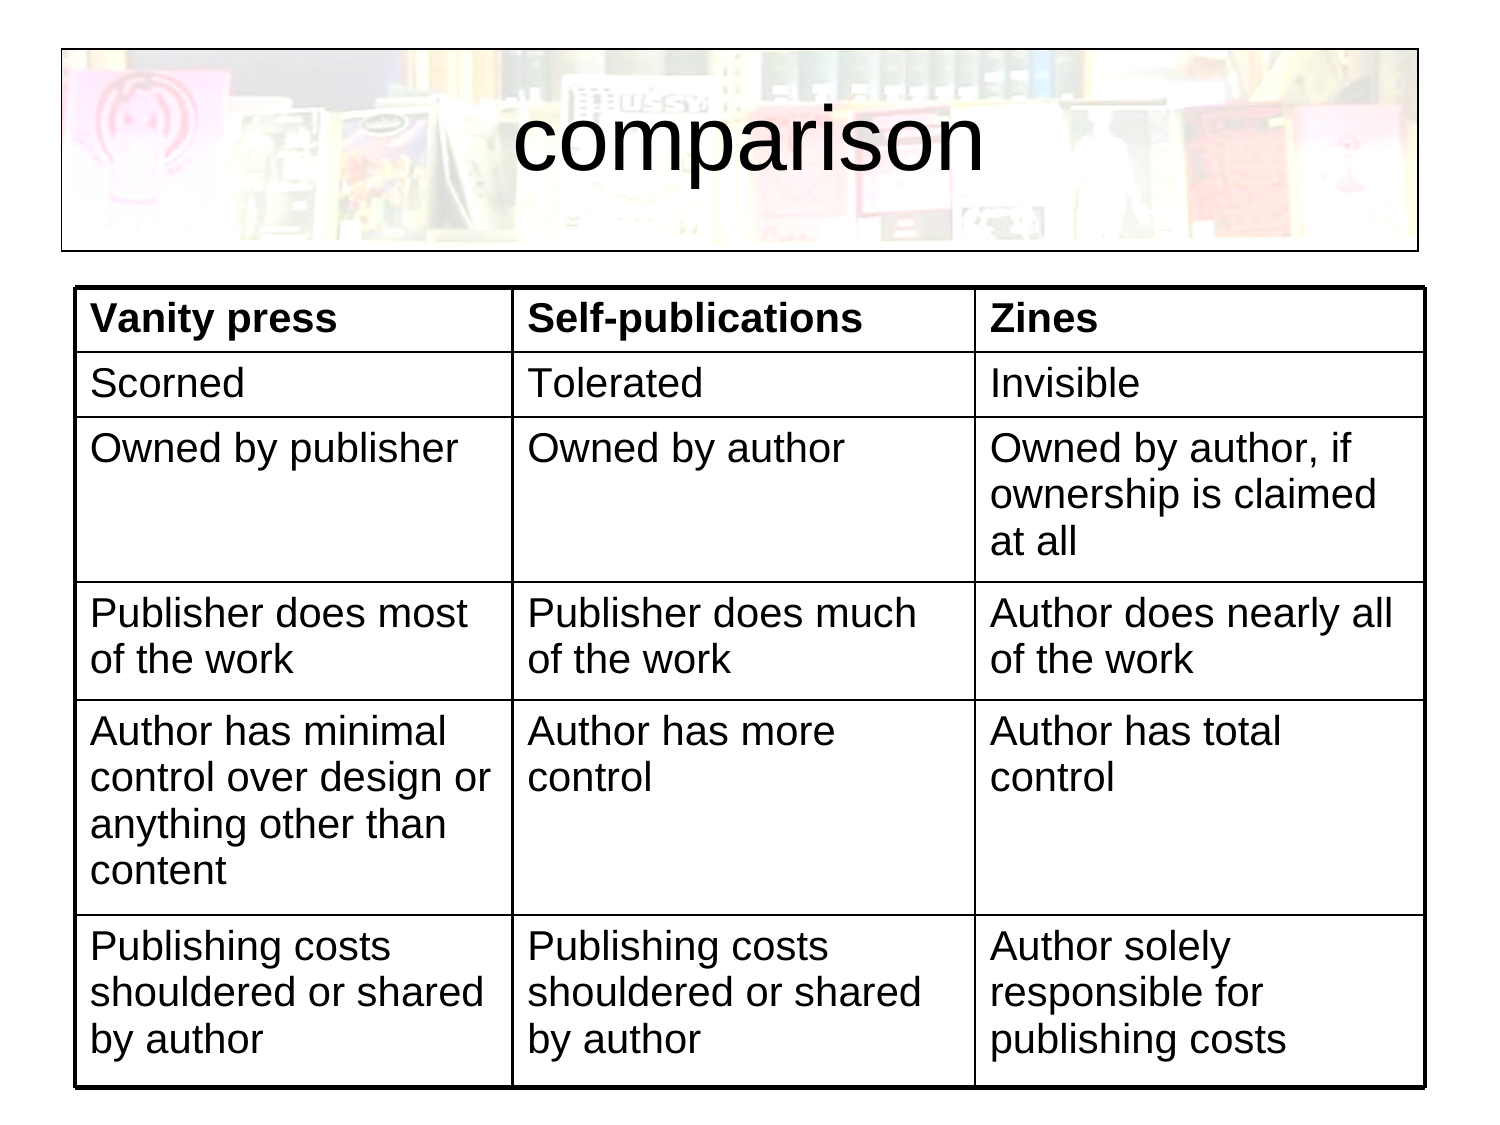

# comparison
Vanity press
Self-publications
Zines
Scorned
Tolerated
Invisible
Owned by publisher
Owned by author
Owned by author, if ownership is claimed at all
Publisher does most of the work
Publisher does much of the work
Author does nearly all of the work
Author has minimal control over design or anything other than content
Author has more control
Author has total control
Publishing costs shouldered or shared by author
Publishing costs shouldered or shared by author
Author solely responsible for publishing costs